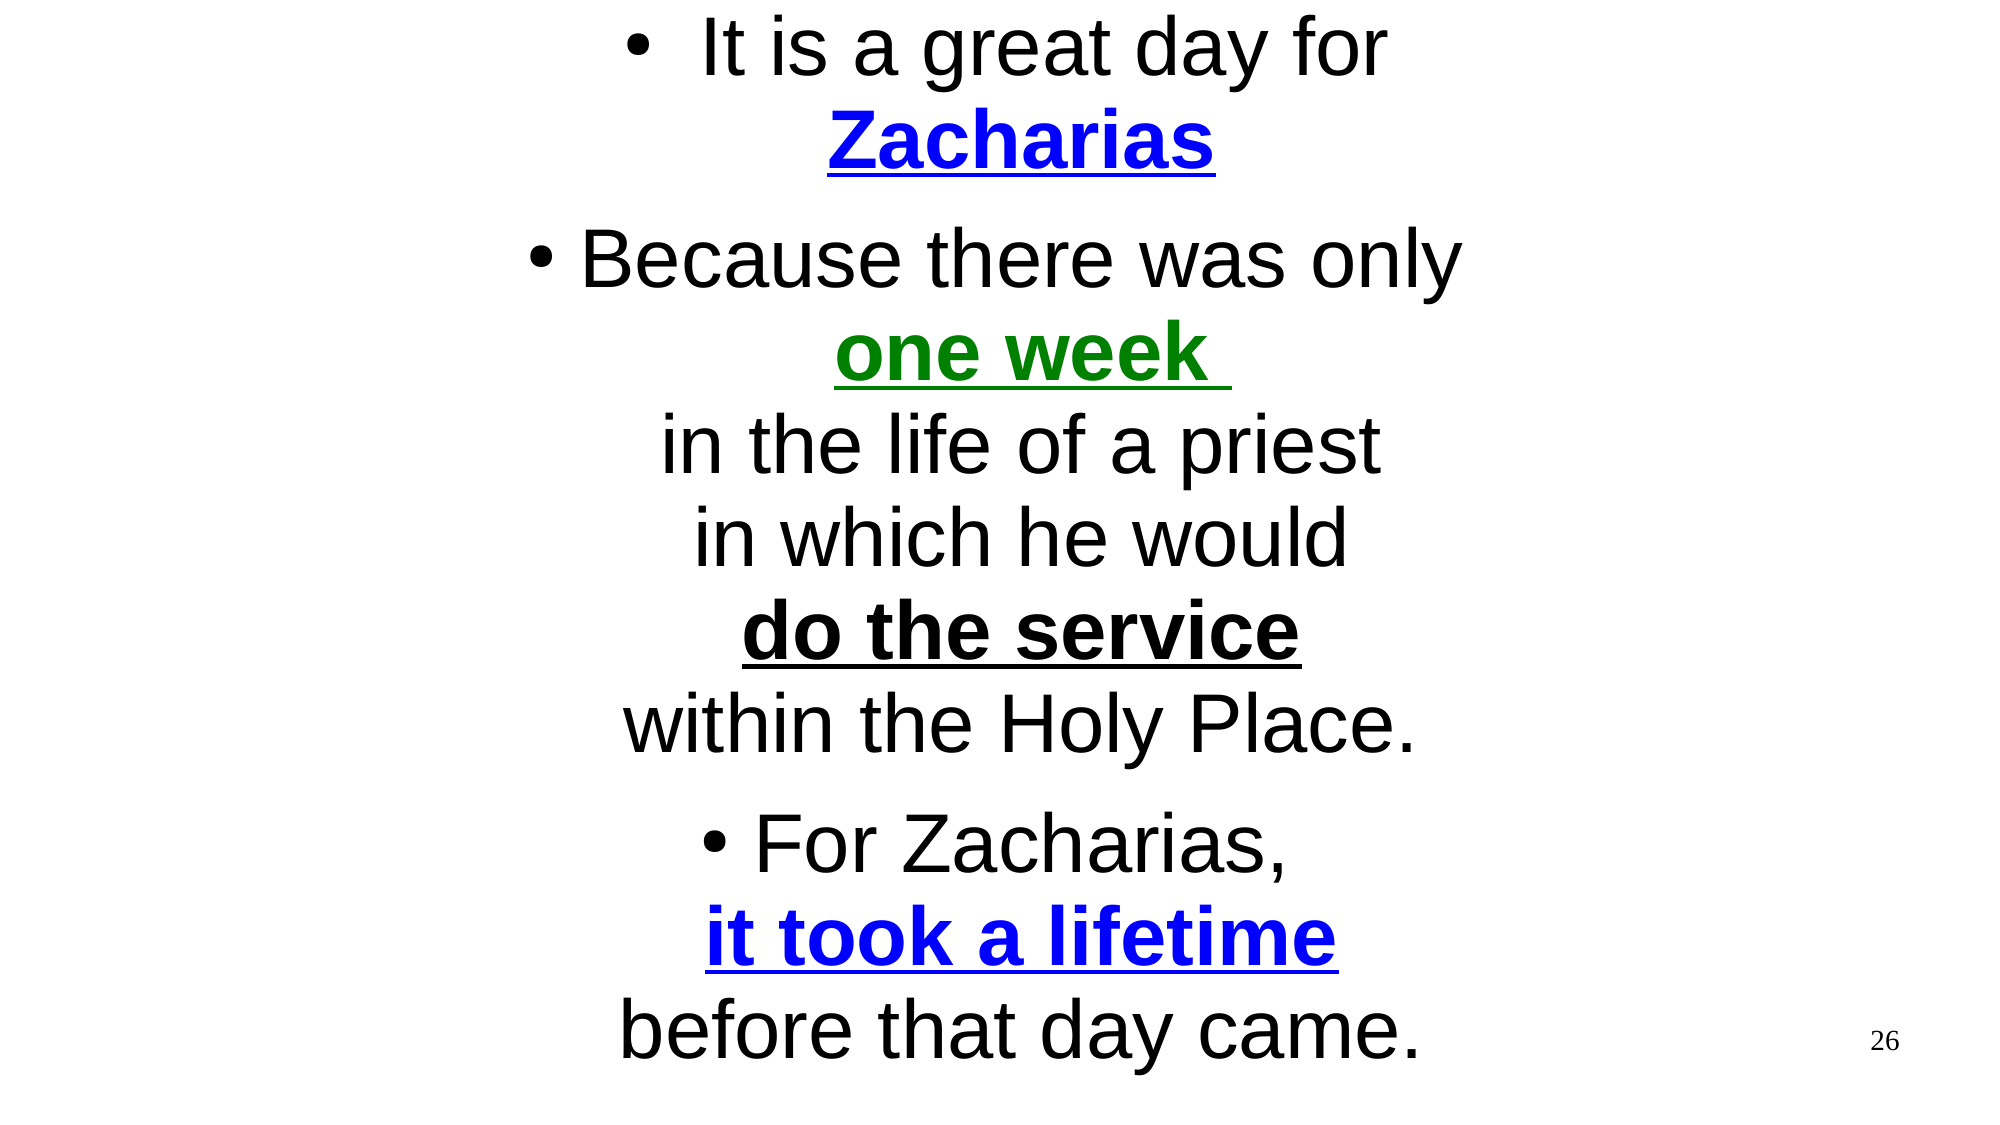

# It is a great day for Zacharias
Because there was only
one week
in the life of a priest
in which he would
do the service
within the Holy Place.
For Zacharias,
it took a lifetime
before that day came.
26